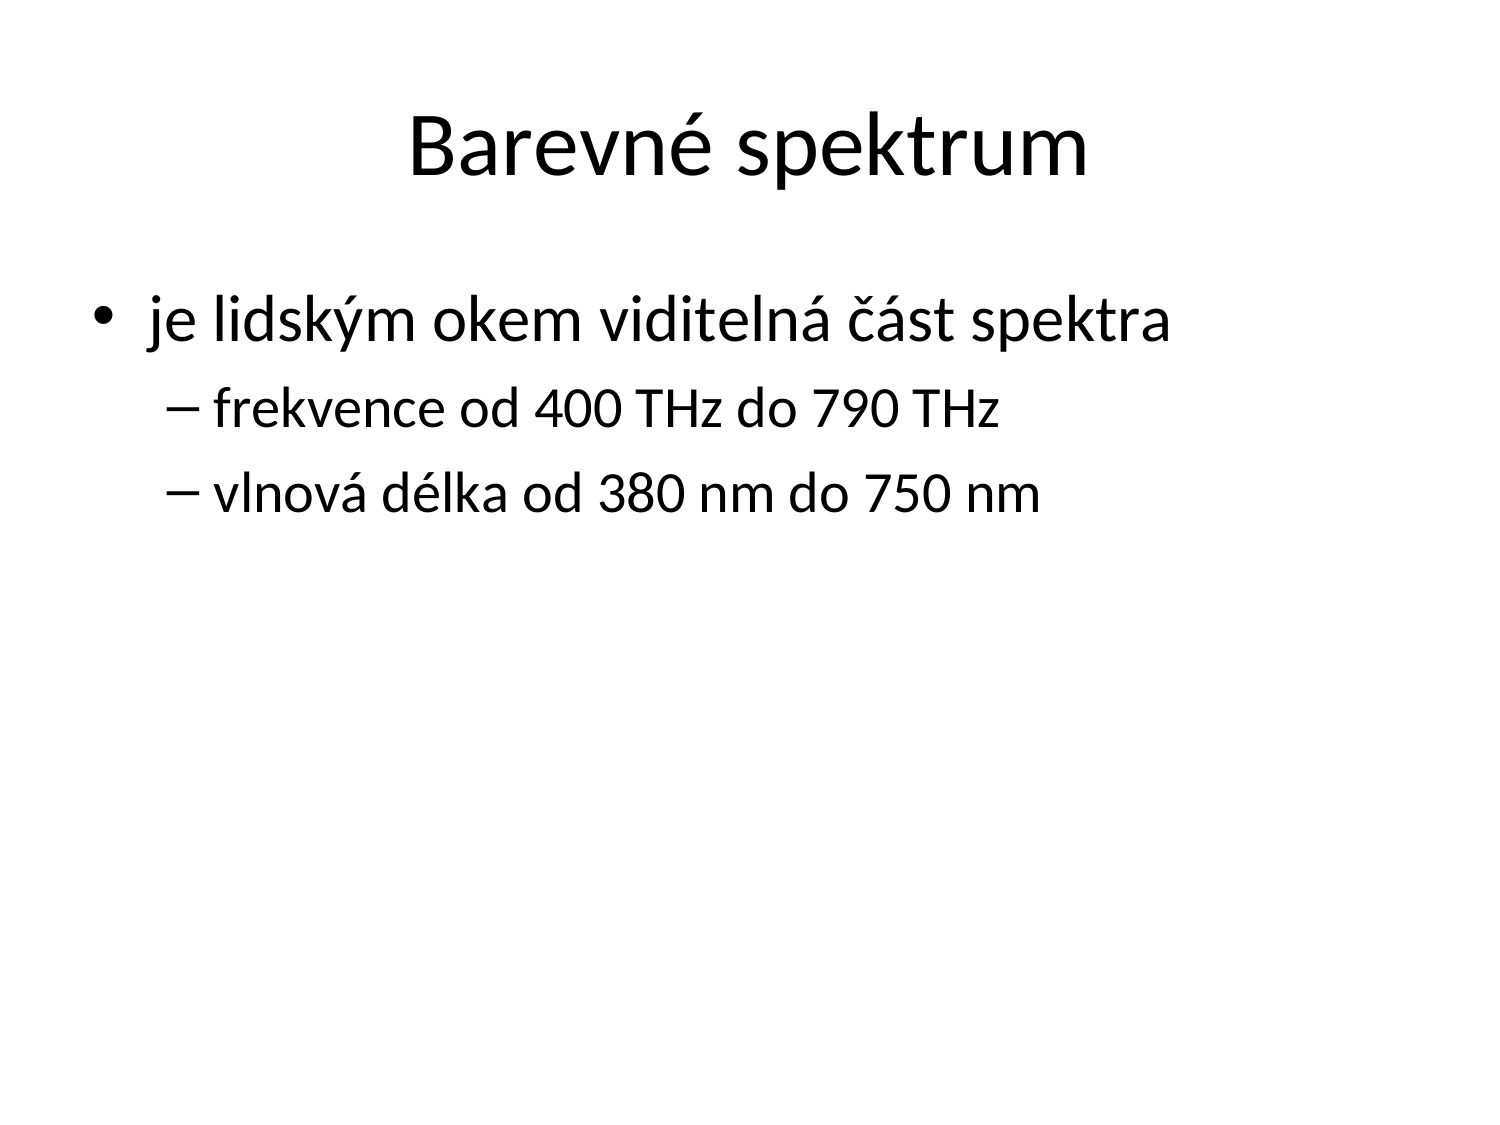

# Barevné spektrum
je lidským okem viditelná část spektra
frekvence od 400 THz do 790 THz
vlnová délka od 380 nm do 750 nm